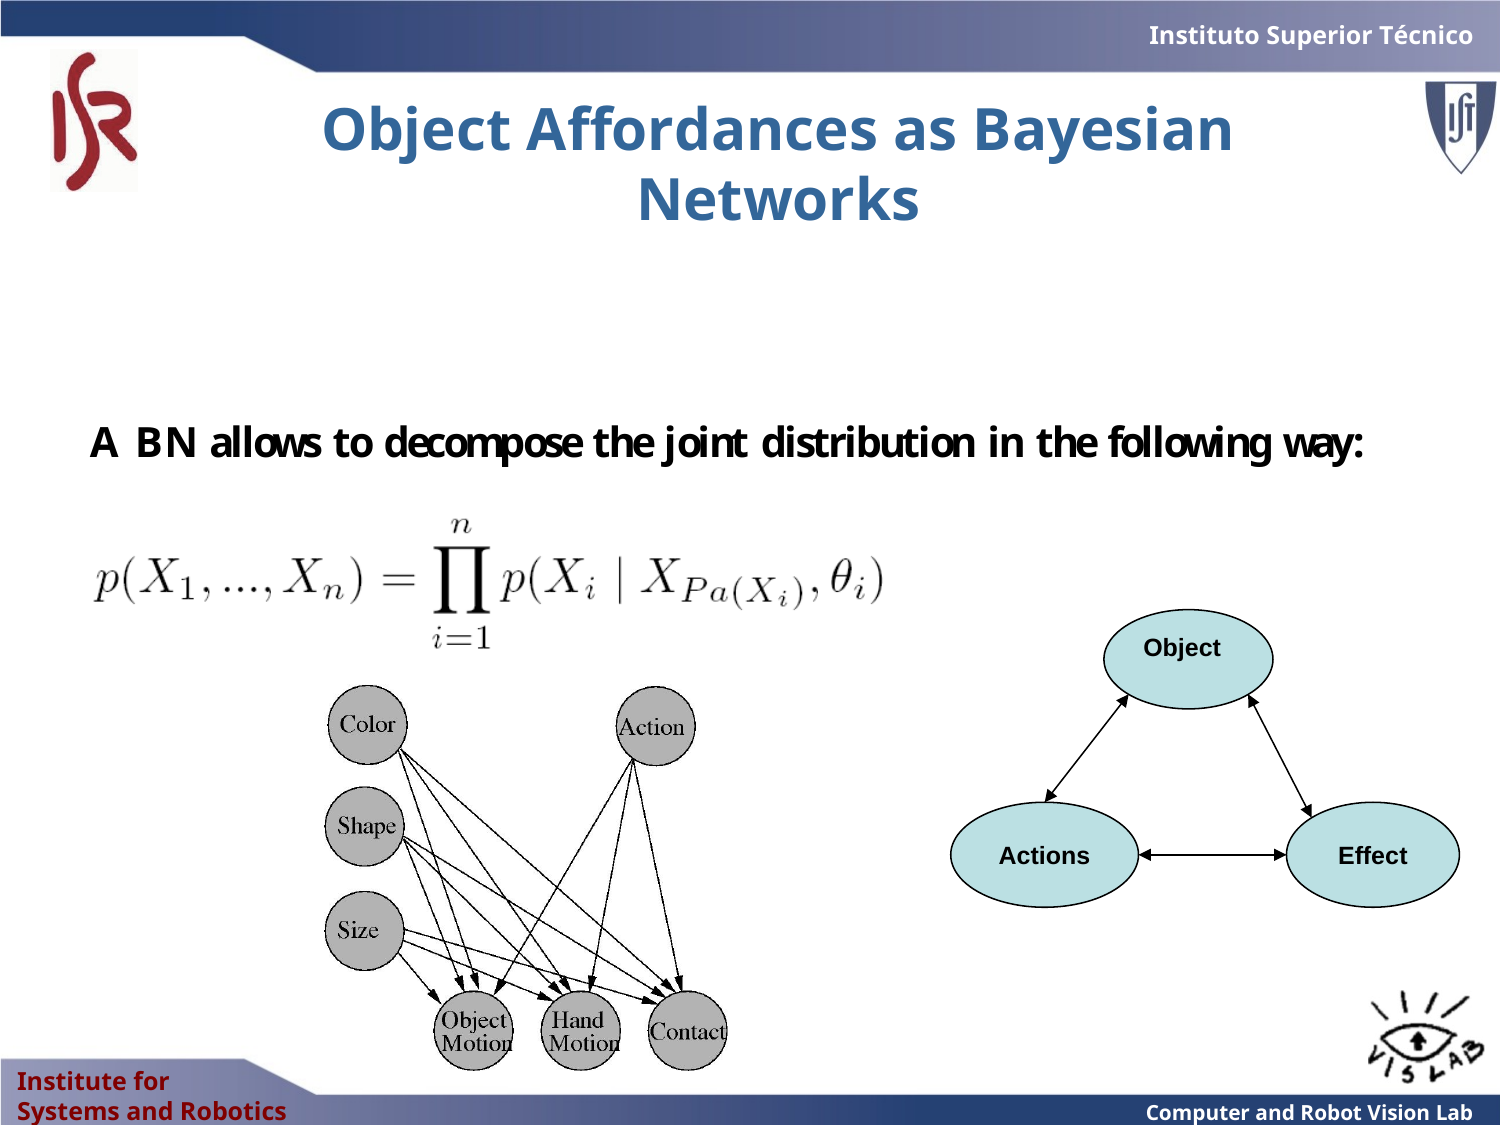

Object Affordances as Bayesian Networks
l
l
d
h
d
b
h
f
l
l
A
B
N
j
i
i
i
i
i
i
t
t
t
t
t
t
a
o
w
s
o
e
c
o
m
p
o
s
e
e
o
n
s
r
u
o
n
n
e
o
o
w
n
g
w
a
y
:
Object
Actions
Effect